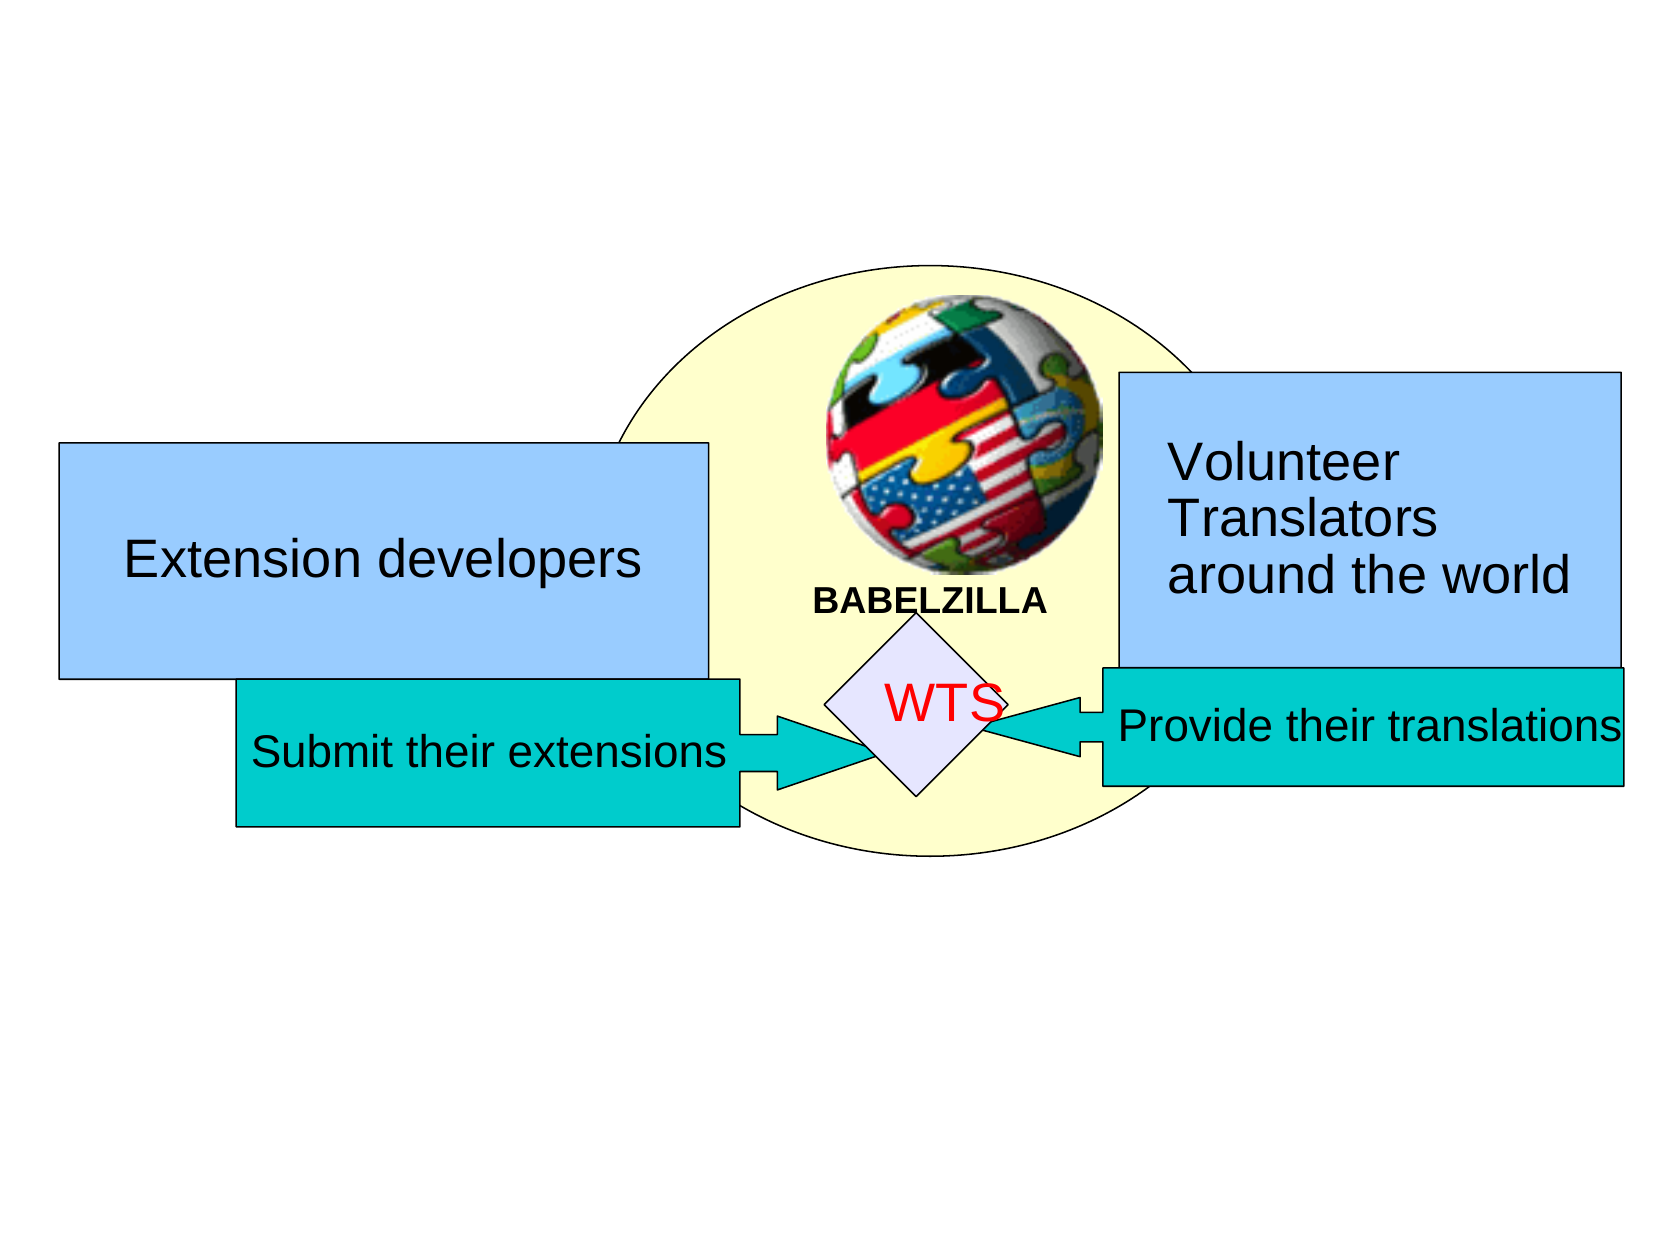

BABELZILLA
Volunteer
Translators
around the world
Extension developers
WTS
Provide their translations
Submit their extensions